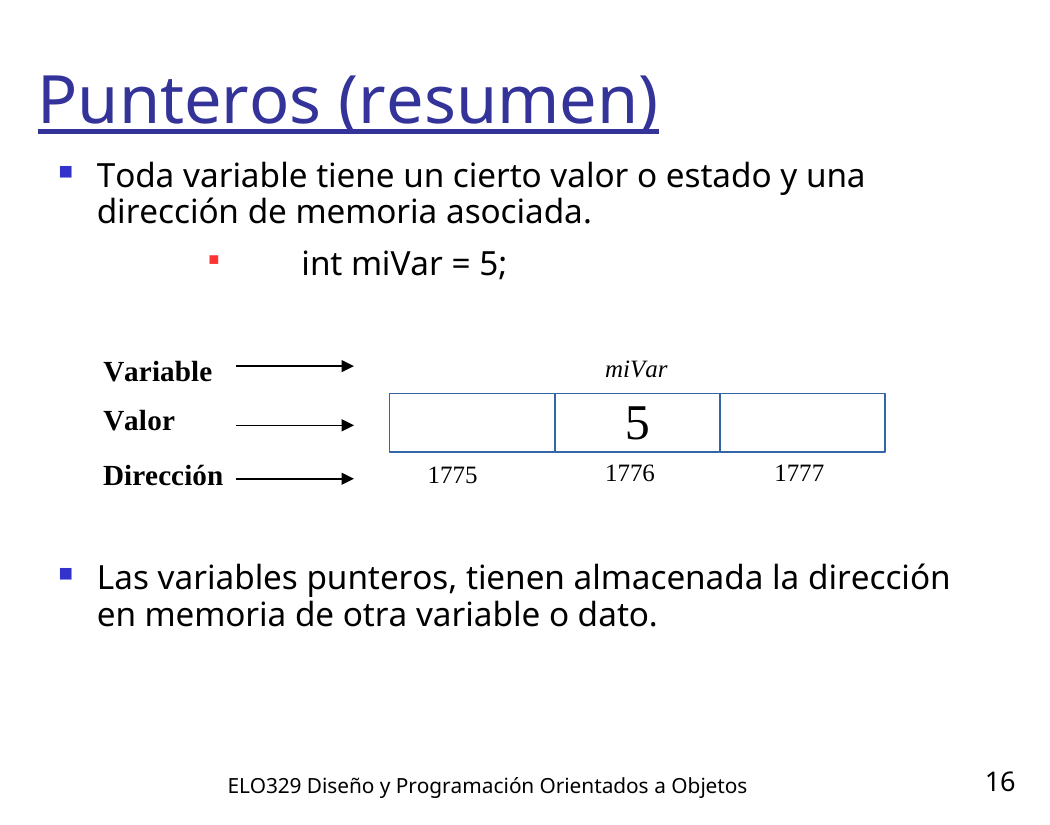

# Punteros (resumen)
Toda variable tiene un cierto valor o estado y una dirección de memoria asociada.
int miVar = 5;
Las variables punteros, tienen almacenada la dirección en memoria de otra variable o dato.
Variable
miVar
5
1776
1777
1775
Valor
Dirección
16